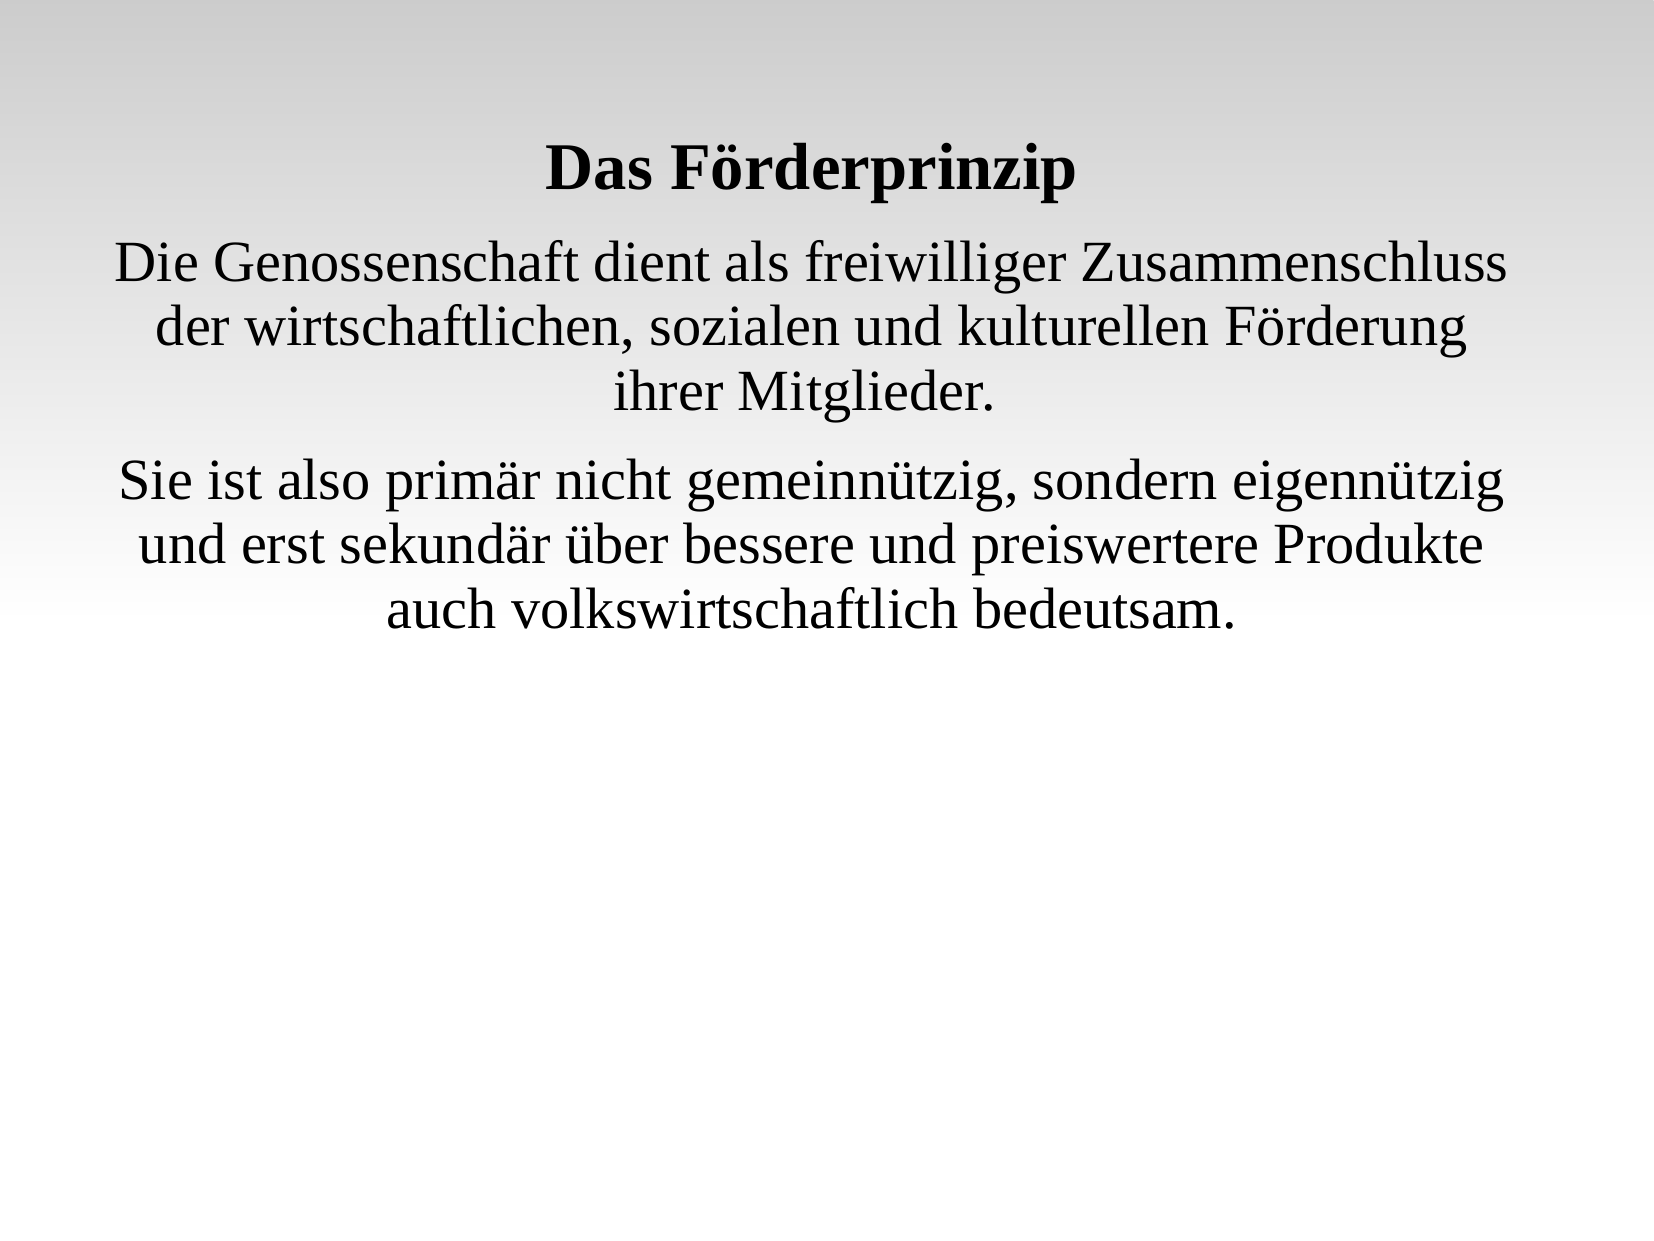

Das Förderprinzip
Die Genossenschaft dient als freiwilliger Zusammenschluss der wirtschaftlichen, sozialen und kulturellen Förderung ihrer Mitglieder.
Sie ist also primär nicht gemeinnützig, sondern eigennützig und erst sekundär über bessere und preiswertere Produkte auch volkswirtschaftlich bedeutsam.